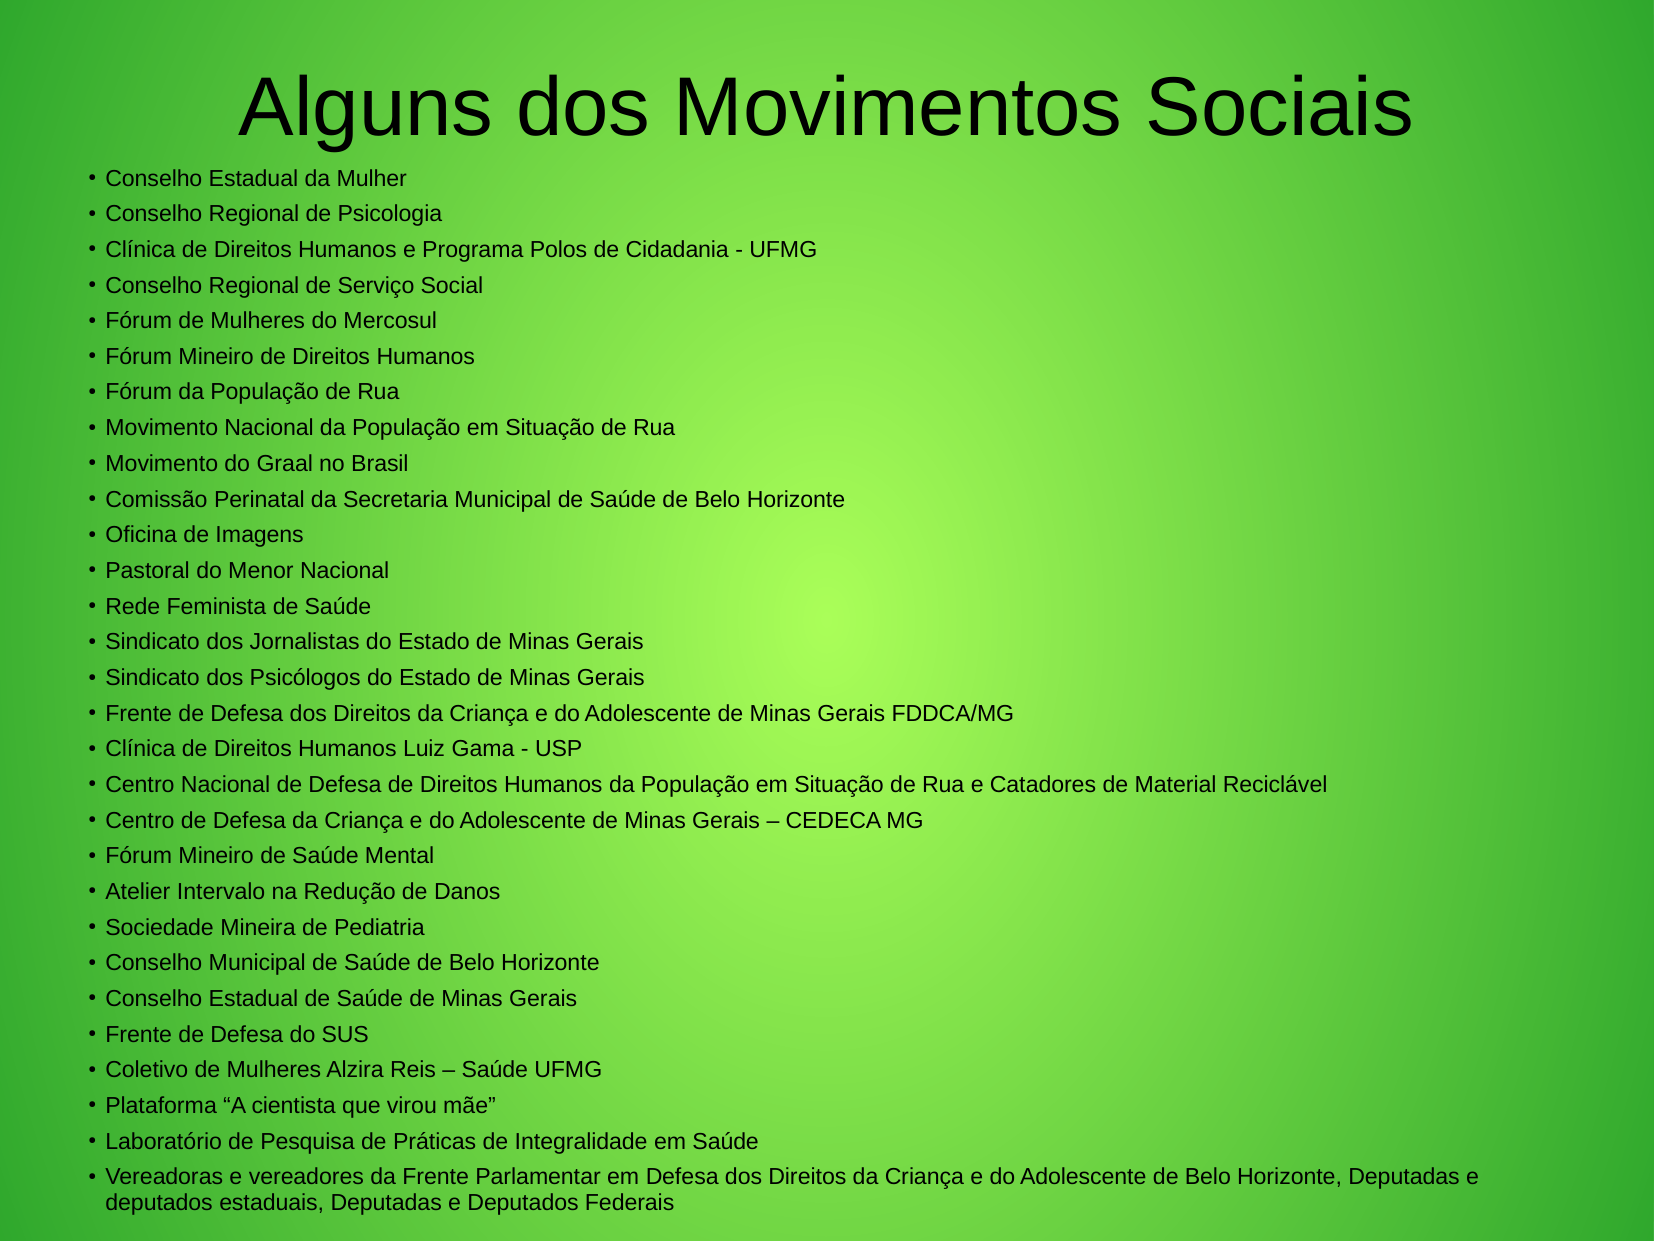

# Alguns dos Movimentos Sociais
Conselho Estadual da Mulher
Conselho Regional de Psicologia
Clínica de Direitos Humanos e Programa Polos de Cidadania - UFMG
Conselho Regional de Serviço Social
Fórum de Mulheres do Mercosul
Fórum Mineiro de Direitos Humanos
Fórum da População de Rua
Movimento Nacional da População em Situação de Rua
Movimento do Graal no Brasil
Comissão Perinatal da Secretaria Municipal de Saúde de Belo Horizonte
Oficina de Imagens
Pastoral do Menor Nacional
Rede Feminista de Saúde
Sindicato dos Jornalistas do Estado de Minas Gerais
Sindicato dos Psicólogos do Estado de Minas Gerais
Frente de Defesa dos Direitos da Criança e do Adolescente de Minas Gerais FDDCA/MG
Clínica de Direitos Humanos Luiz Gama - USP
Centro Nacional de Defesa de Direitos Humanos da População em Situação de Rua e Catadores de Material Reciclável
Centro de Defesa da Criança e do Adolescente de Minas Gerais – CEDECA MG
Fórum Mineiro de Saúde Mental
Atelier Intervalo na Redução de Danos
Sociedade Mineira de Pediatria
Conselho Municipal de Saúde de Belo Horizonte
Conselho Estadual de Saúde de Minas Gerais
Frente de Defesa do SUS
Coletivo de Mulheres Alzira Reis – Saúde UFMG
Plataforma “A cientista que virou mãe”
Laboratório de Pesquisa de Práticas de Integralidade em Saúde
Vereadoras e vereadores da Frente Parlamentar em Defesa dos Direitos da Criança e do Adolescente de Belo Horizonte, Deputadas e deputados estaduais, Deputadas e Deputados Federais